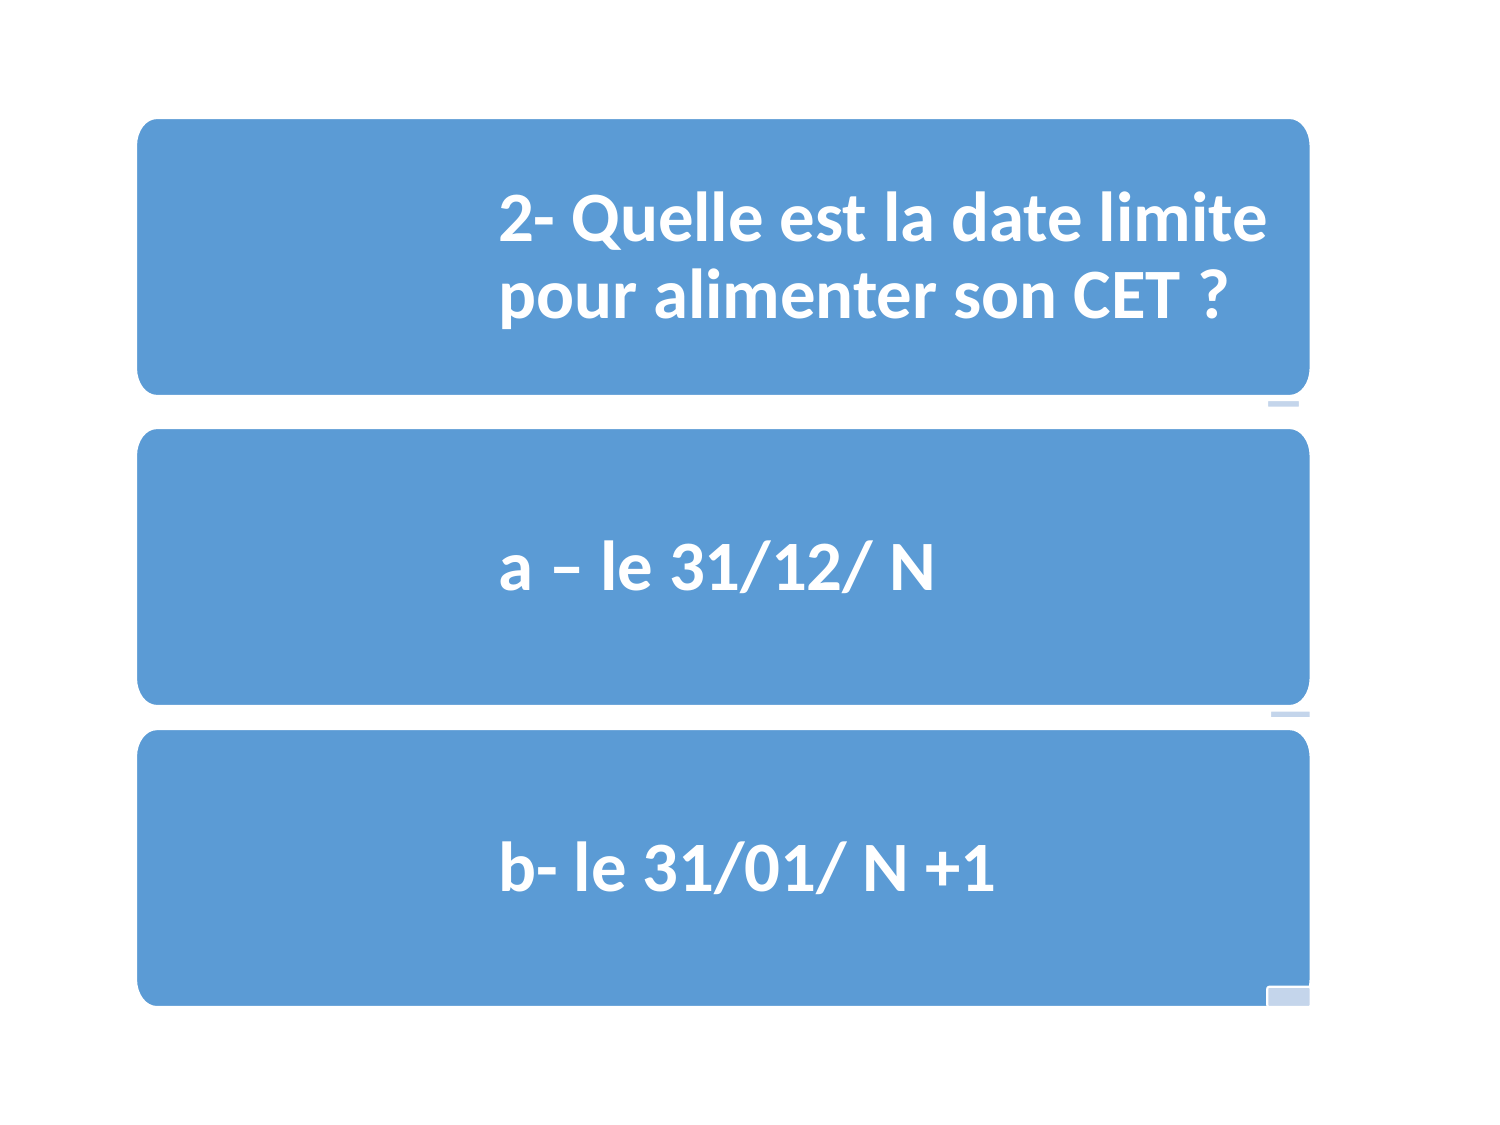

2- Quelle est la date limite pour alimenter son CET ?
a – le 31/12/ N
b- le 31/01/ N +1